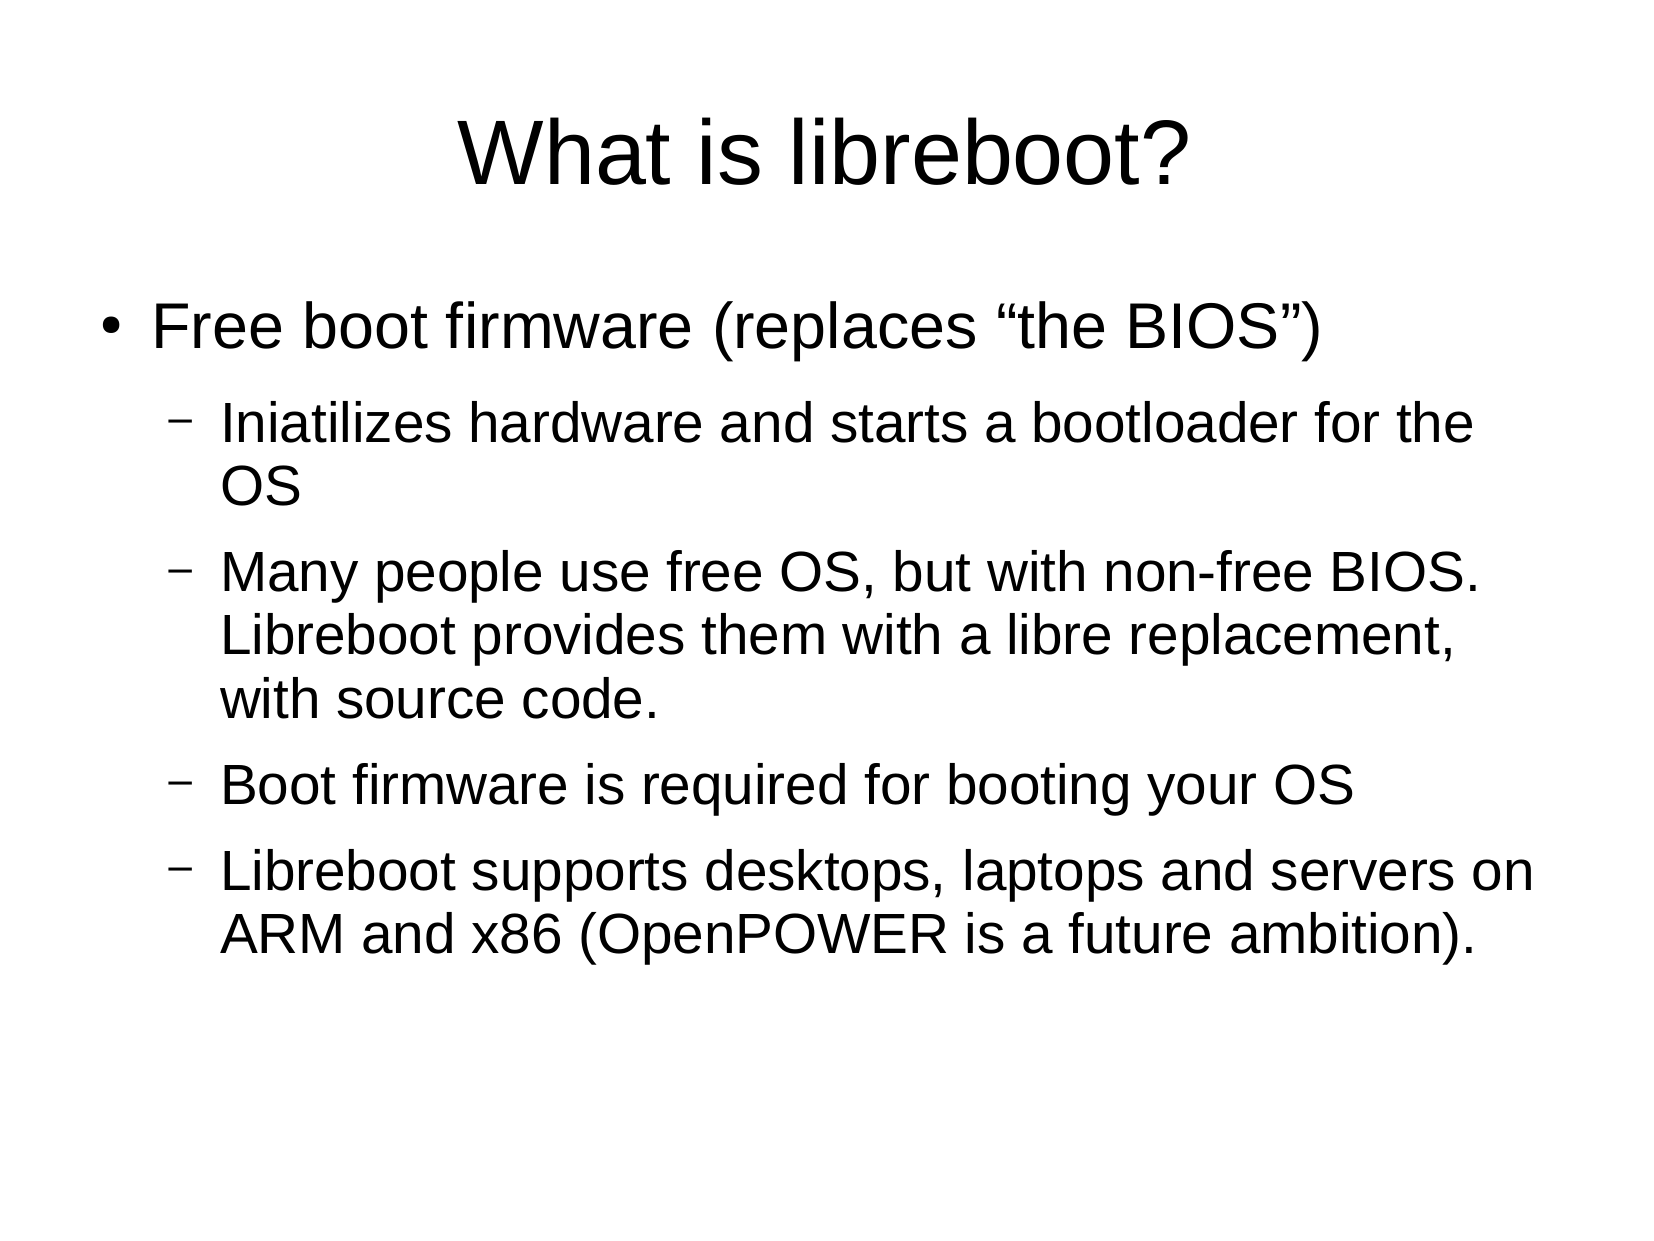

# What is libreboot?
Free boot firmware (replaces “the BIOS”)
Iniatilizes hardware and starts a bootloader for the OS
Many people use free OS, but with non-free BIOS. Libreboot provides them with a libre replacement, with source code.
Boot firmware is required for booting your OS
Libreboot supports desktops, laptops and servers on ARM and x86 (OpenPOWER is a future ambition).